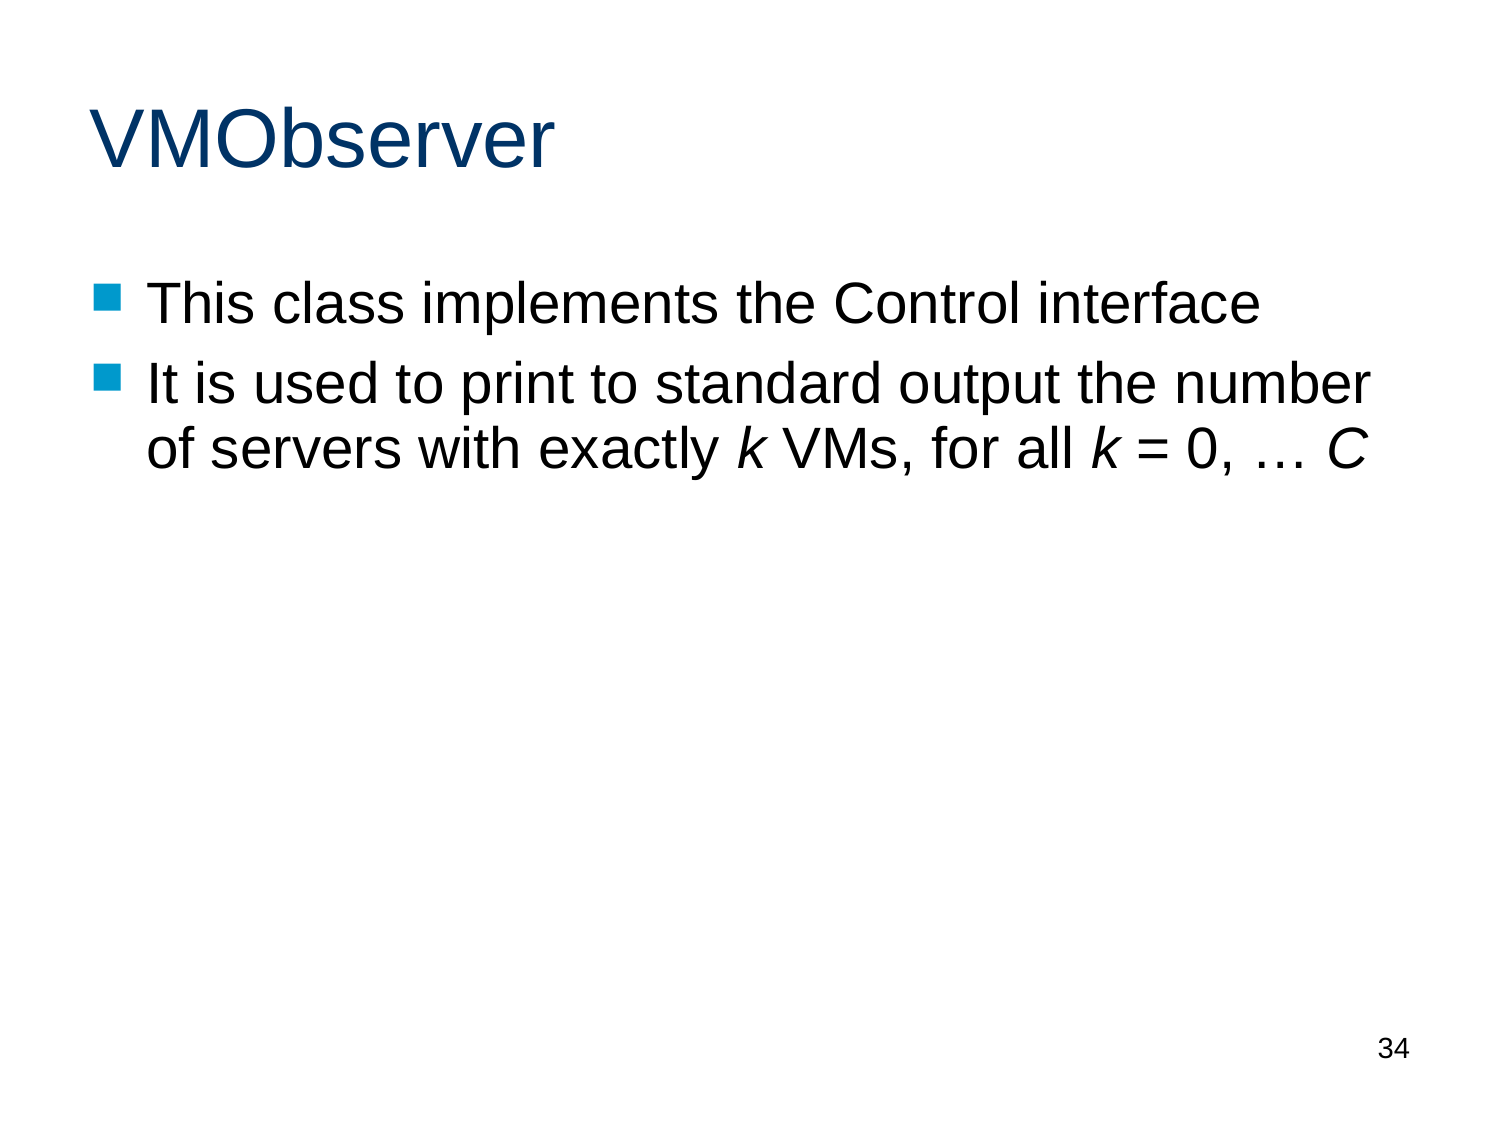

# VMObserver
This class implements the Control interface
It is used to print to standard output the number of servers with exactly k VMs, for all k = 0, … C
34